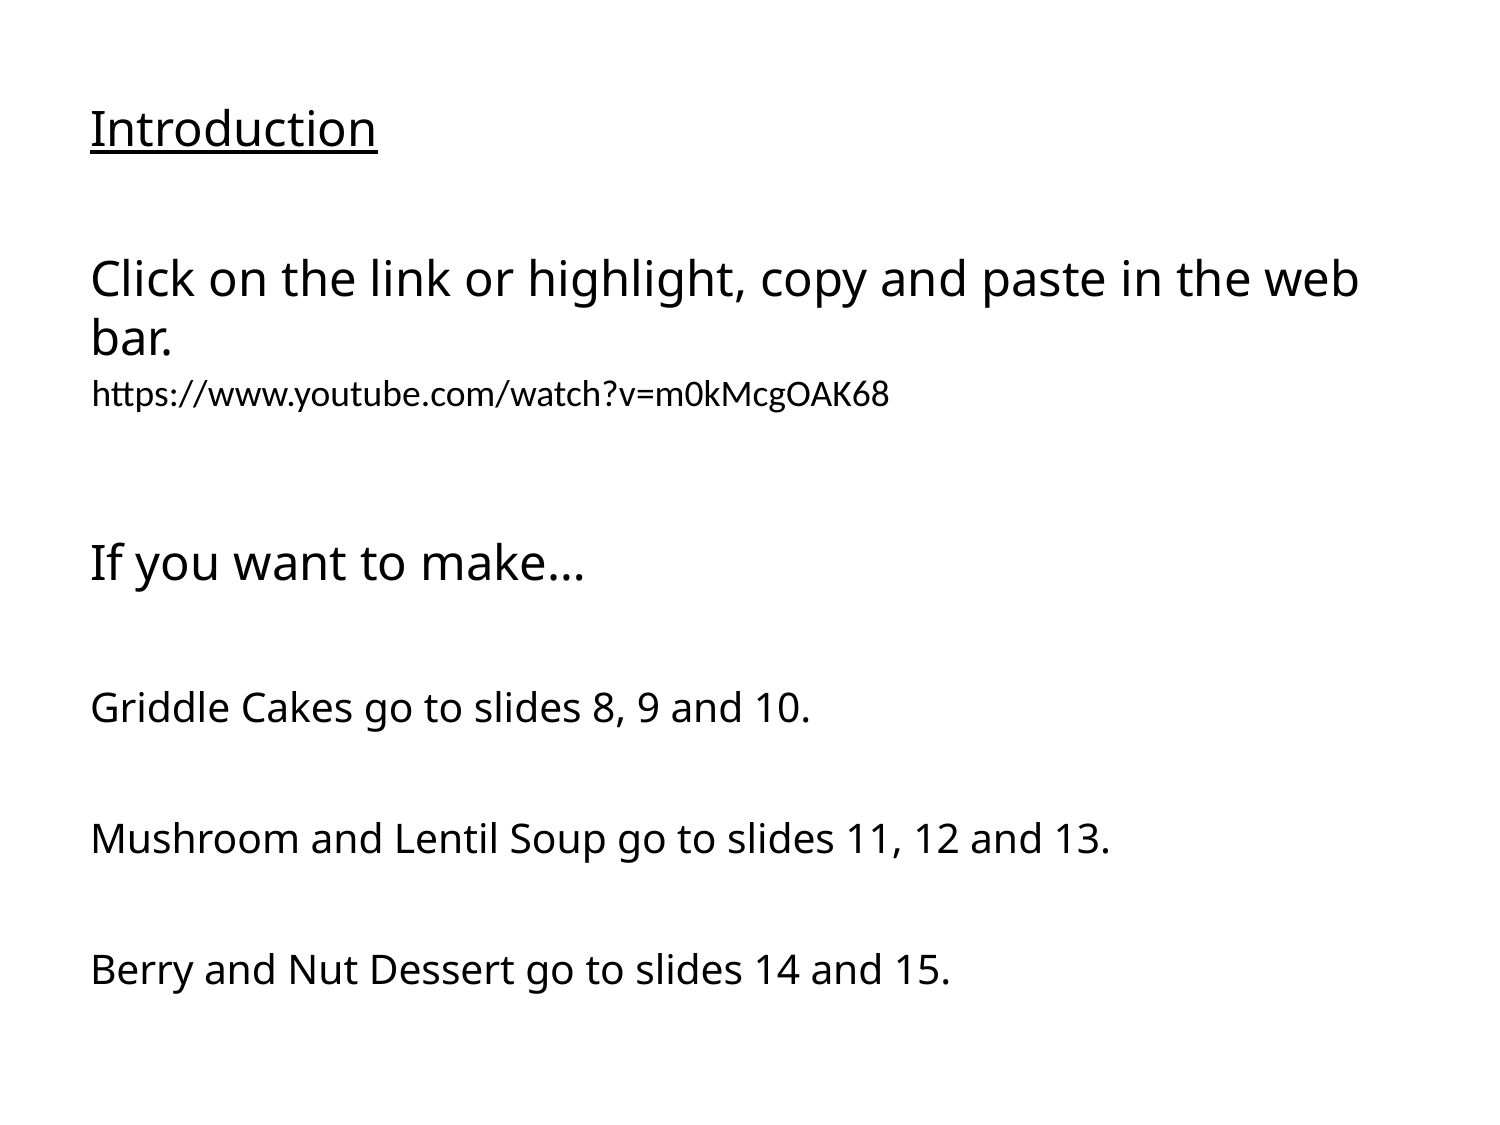

# Introduction
Click on the link or highlight, copy and paste in the web bar.
If you want to make…
Griddle Cakes go to slides 8, 9 and 10.
Mushroom and Lentil Soup go to slides 11, 12 and 13.
Berry and Nut Dessert go to slides 14 and 15.
https://www.youtube.com/watch?v=m0kMcgOAK68